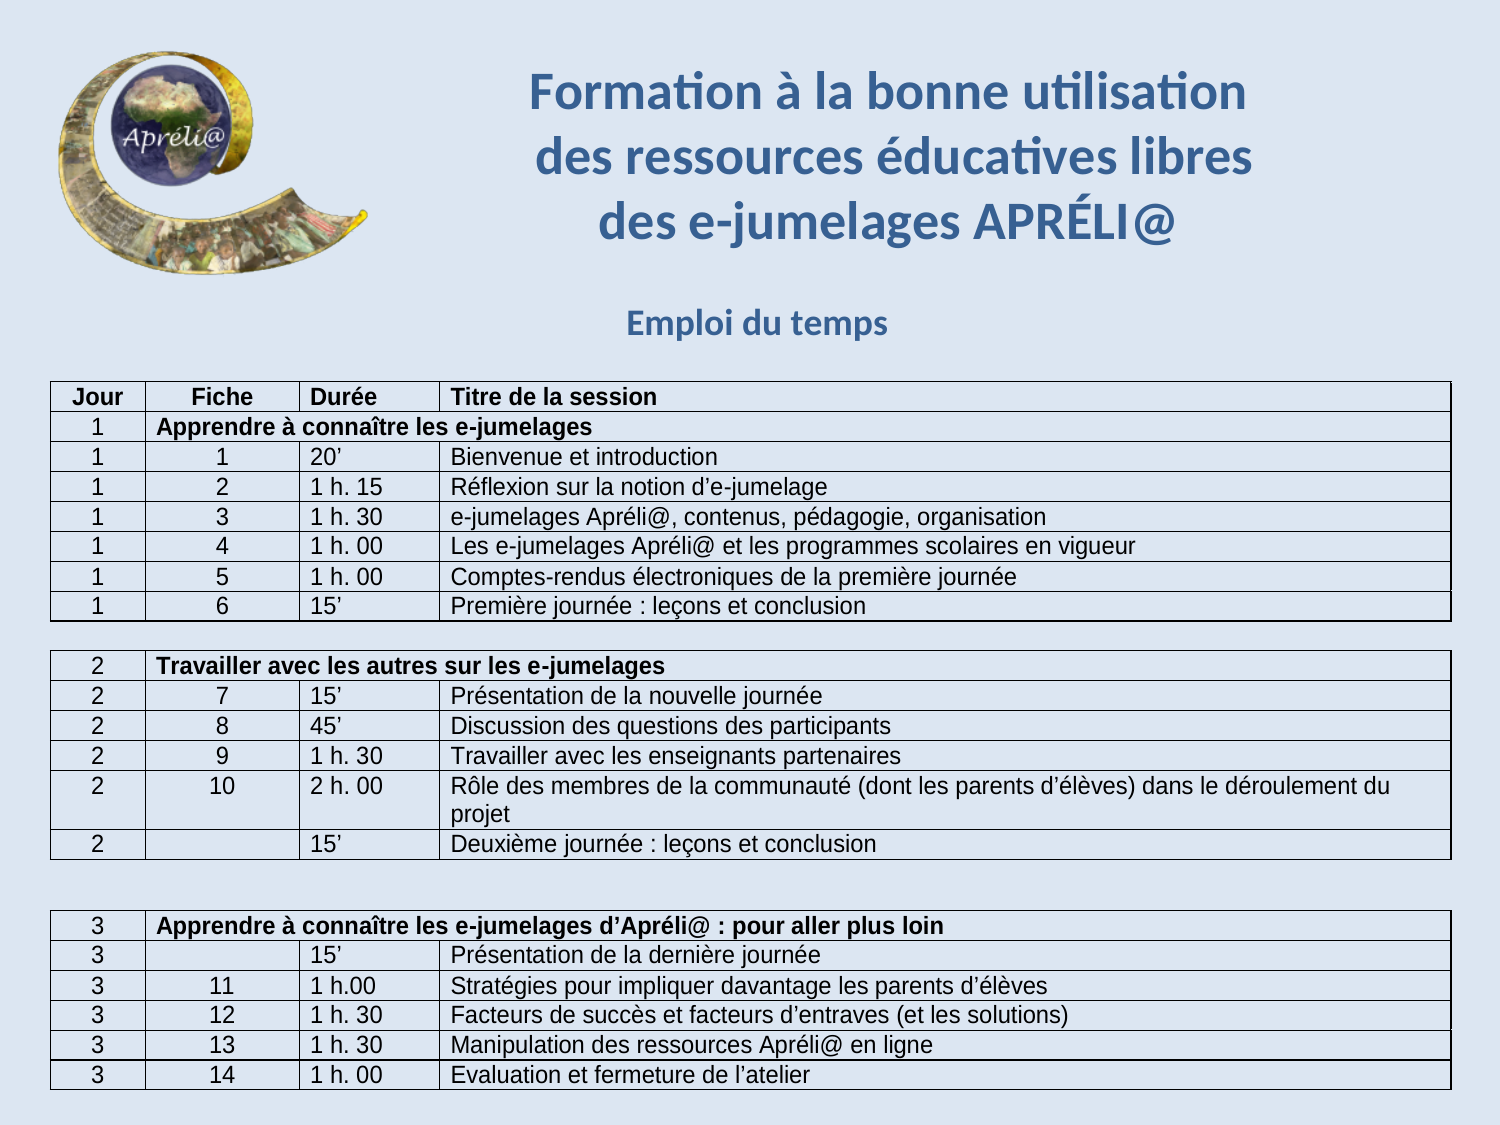

Formation à la bonne utilisation
des ressources éducatives libres
des e-jumelages APRÉLI@
Emploi du temps